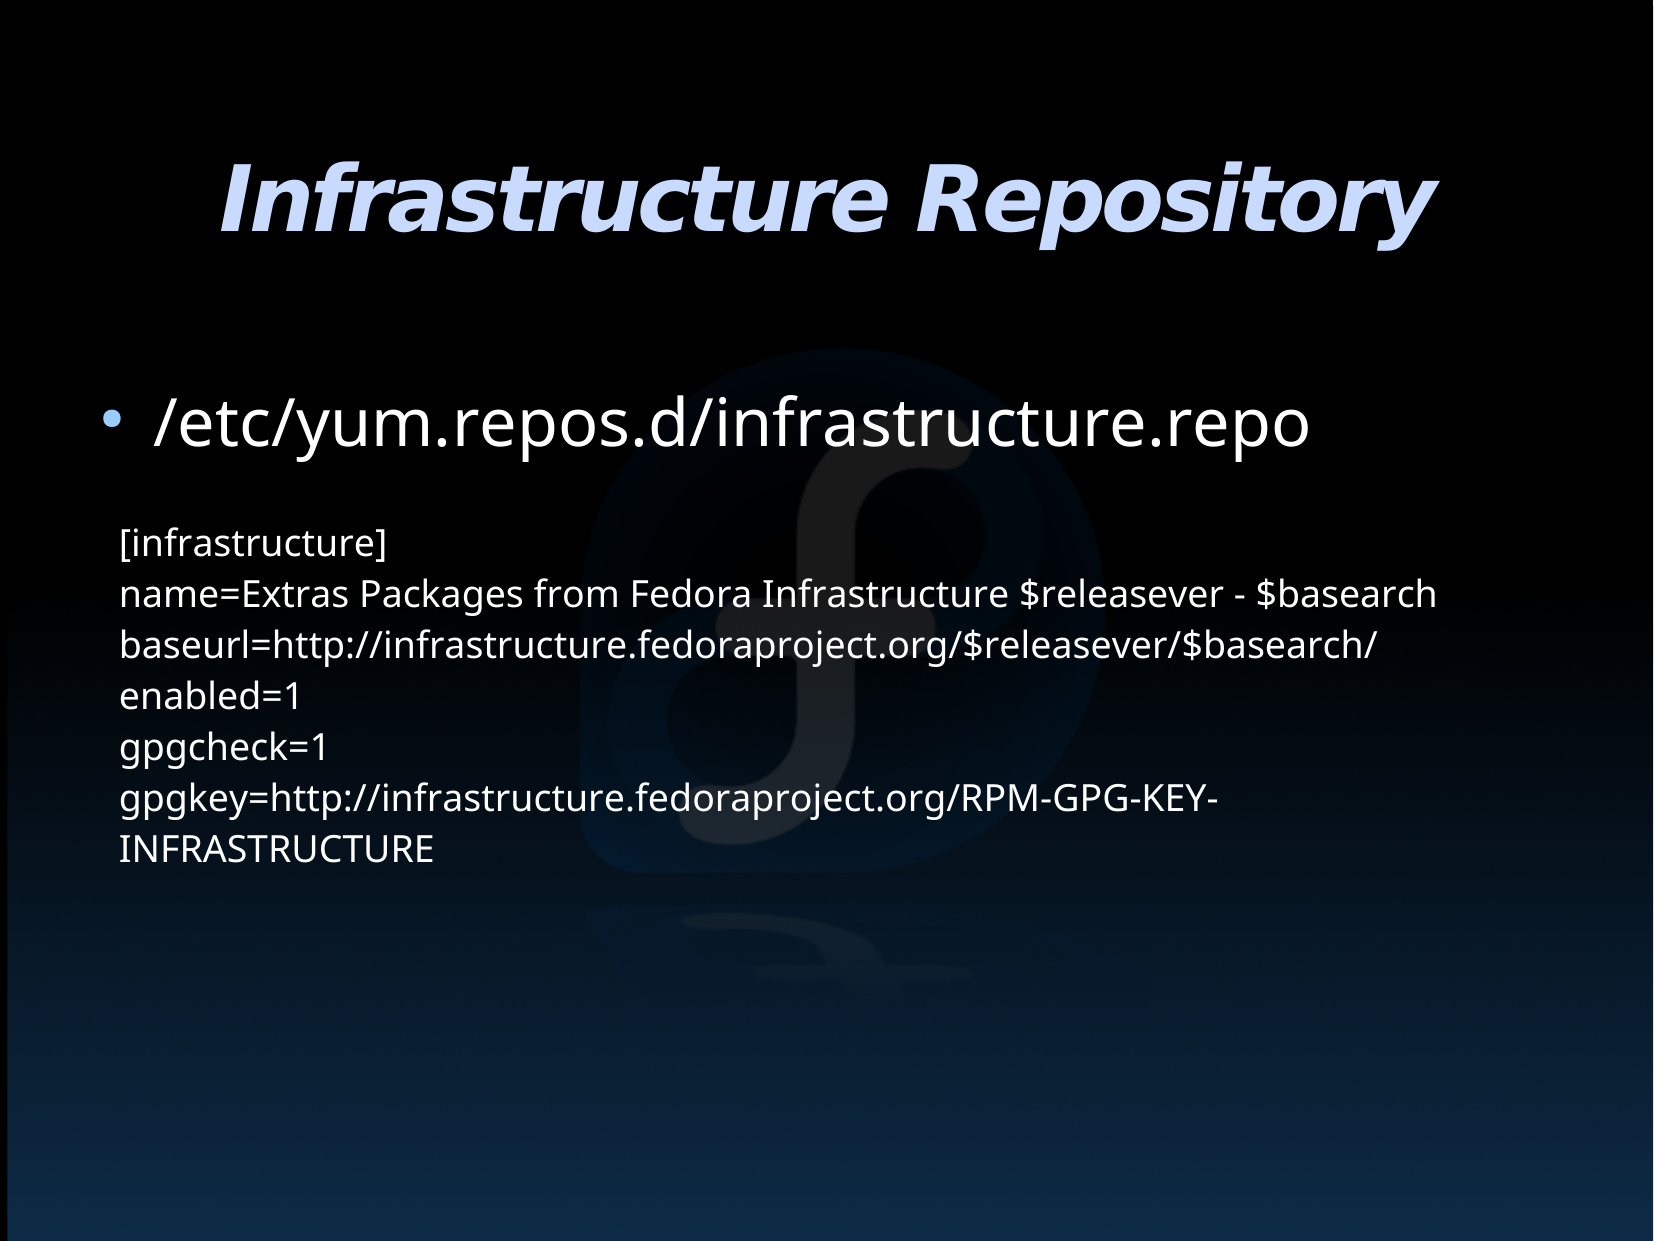

# Infrastructure Repository
/etc/yum.repos.d/infrastructure.repo
[infrastructure]
name=Extras Packages from Fedora Infrastructure $releasever - $basearch
baseurl=http://infrastructure.fedoraproject.org/$releasever/$basearch/
enabled=1
gpgcheck=1
gpgkey=http://infrastructure.fedoraproject.org/RPM-GPG-KEY-INFRASTRUCTURE